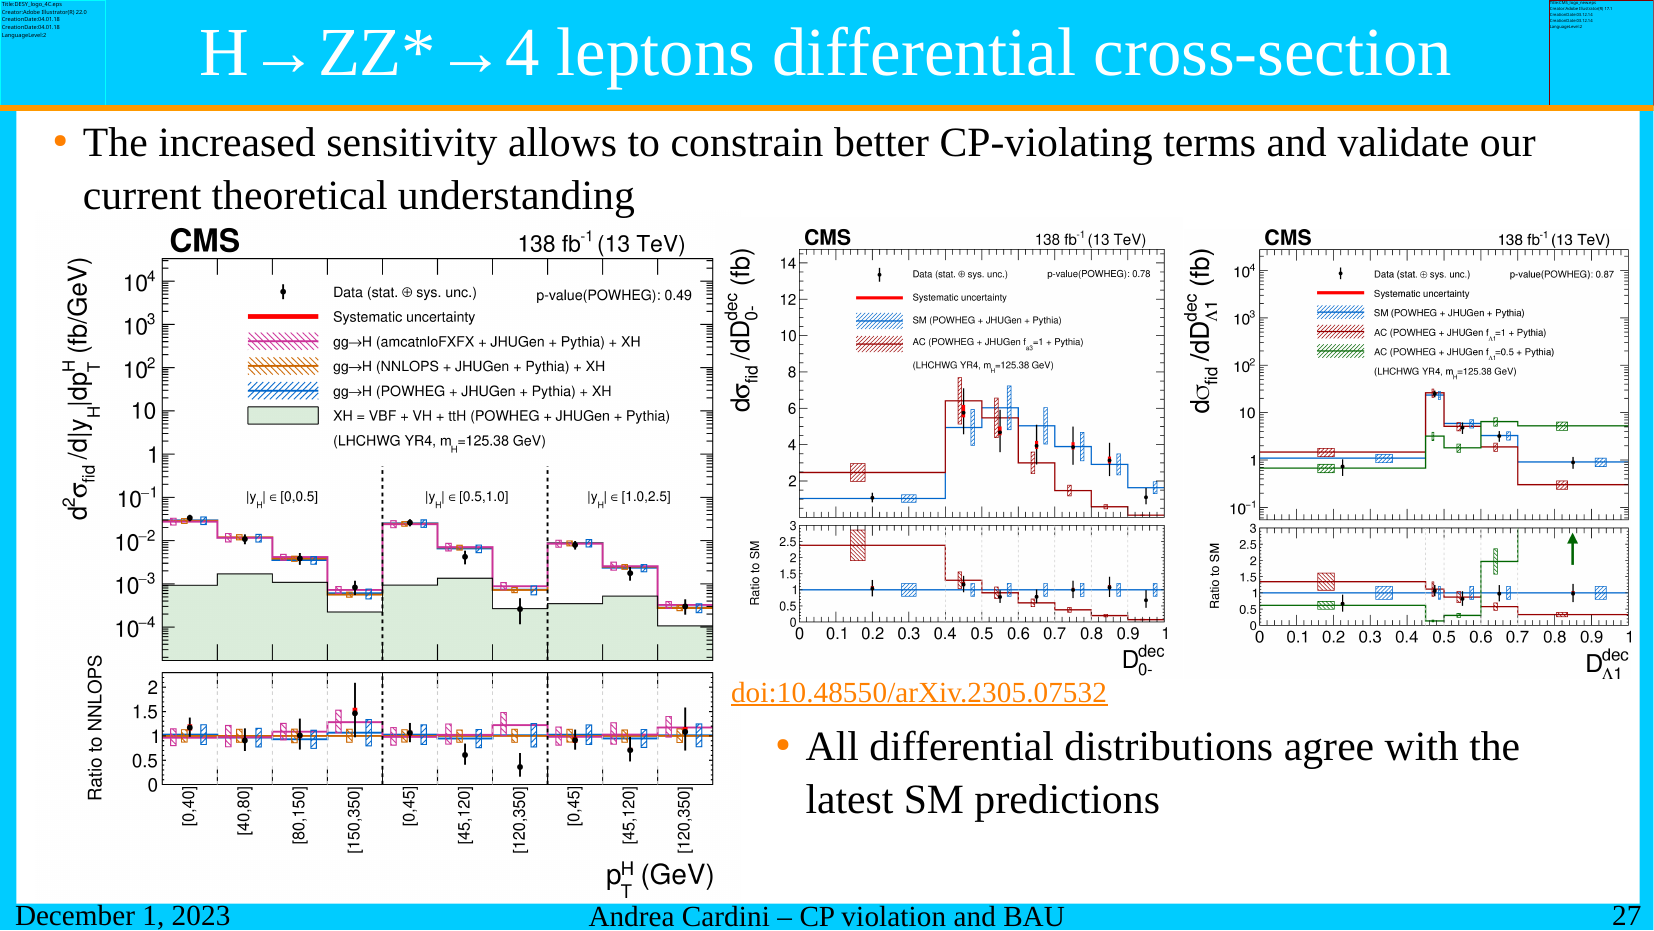

# H→ZZ*→4 leptons differential cross-section
The increased sensitivity allows to constrain better CP-violating terms and validate our current theoretical understanding
doi:10.48550/arXiv.2305.07532
All differential distributions agree with the
latest SM predictions
27